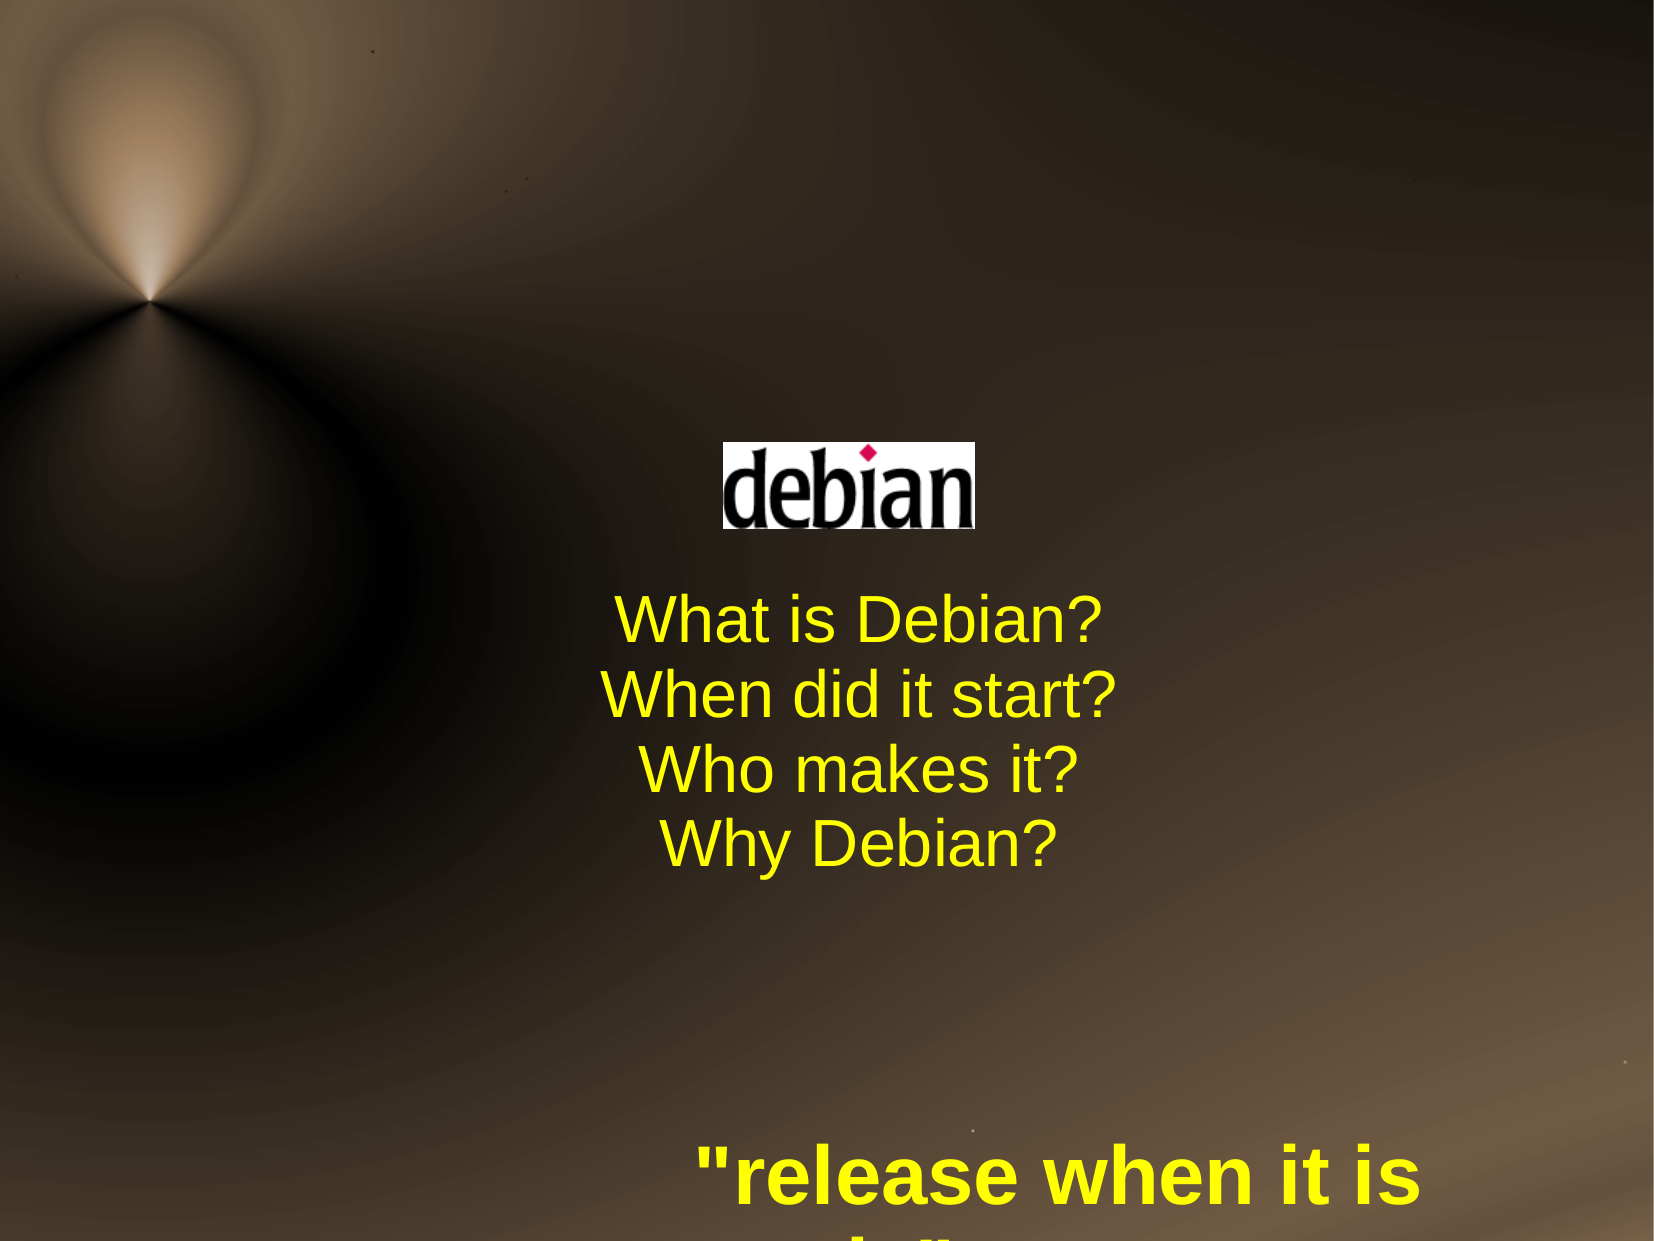

#
What is Debian?
When did it start?
Who makes it?
Why Debian?
"release when it is ready"